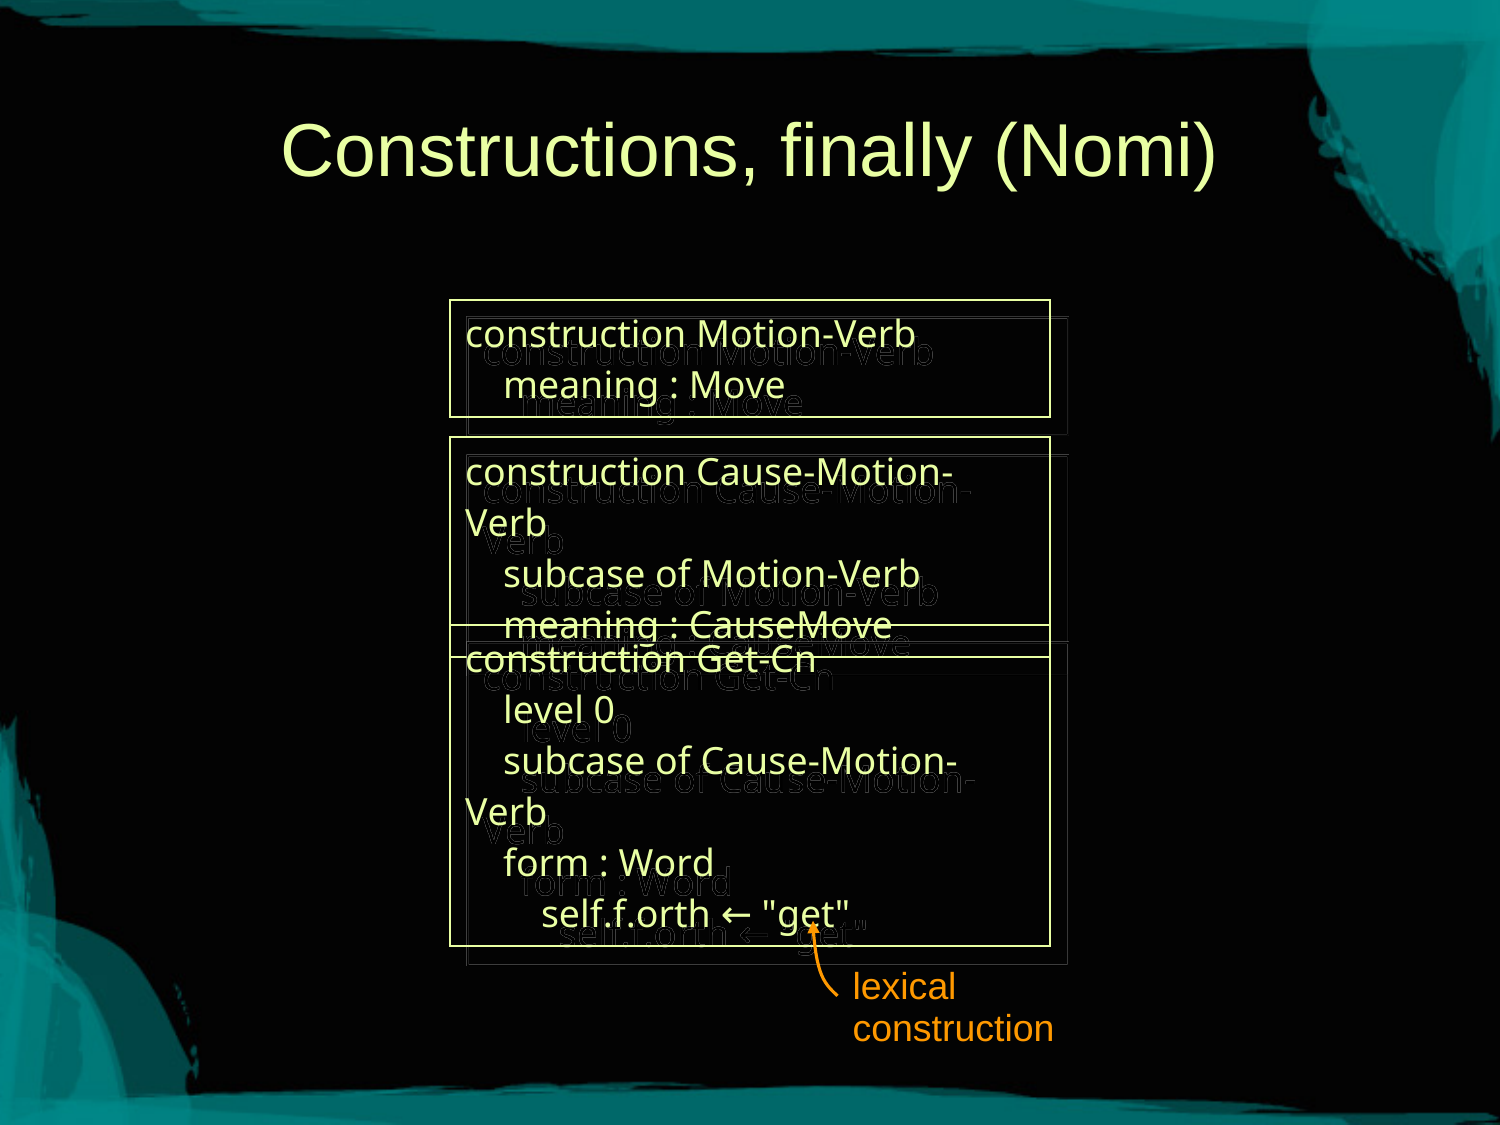

# Constructions, finally (Nomi)
construction Motion-Verb
	meaning : Move
construction Cause-Motion-Verb
	subcase of Motion-Verb
	meaning : CauseMove
construction Get-Cn
	level 0
	subcase of Cause-Motion-Verb
	form : Word
		self.f.orth ← "get"
lexical
construction